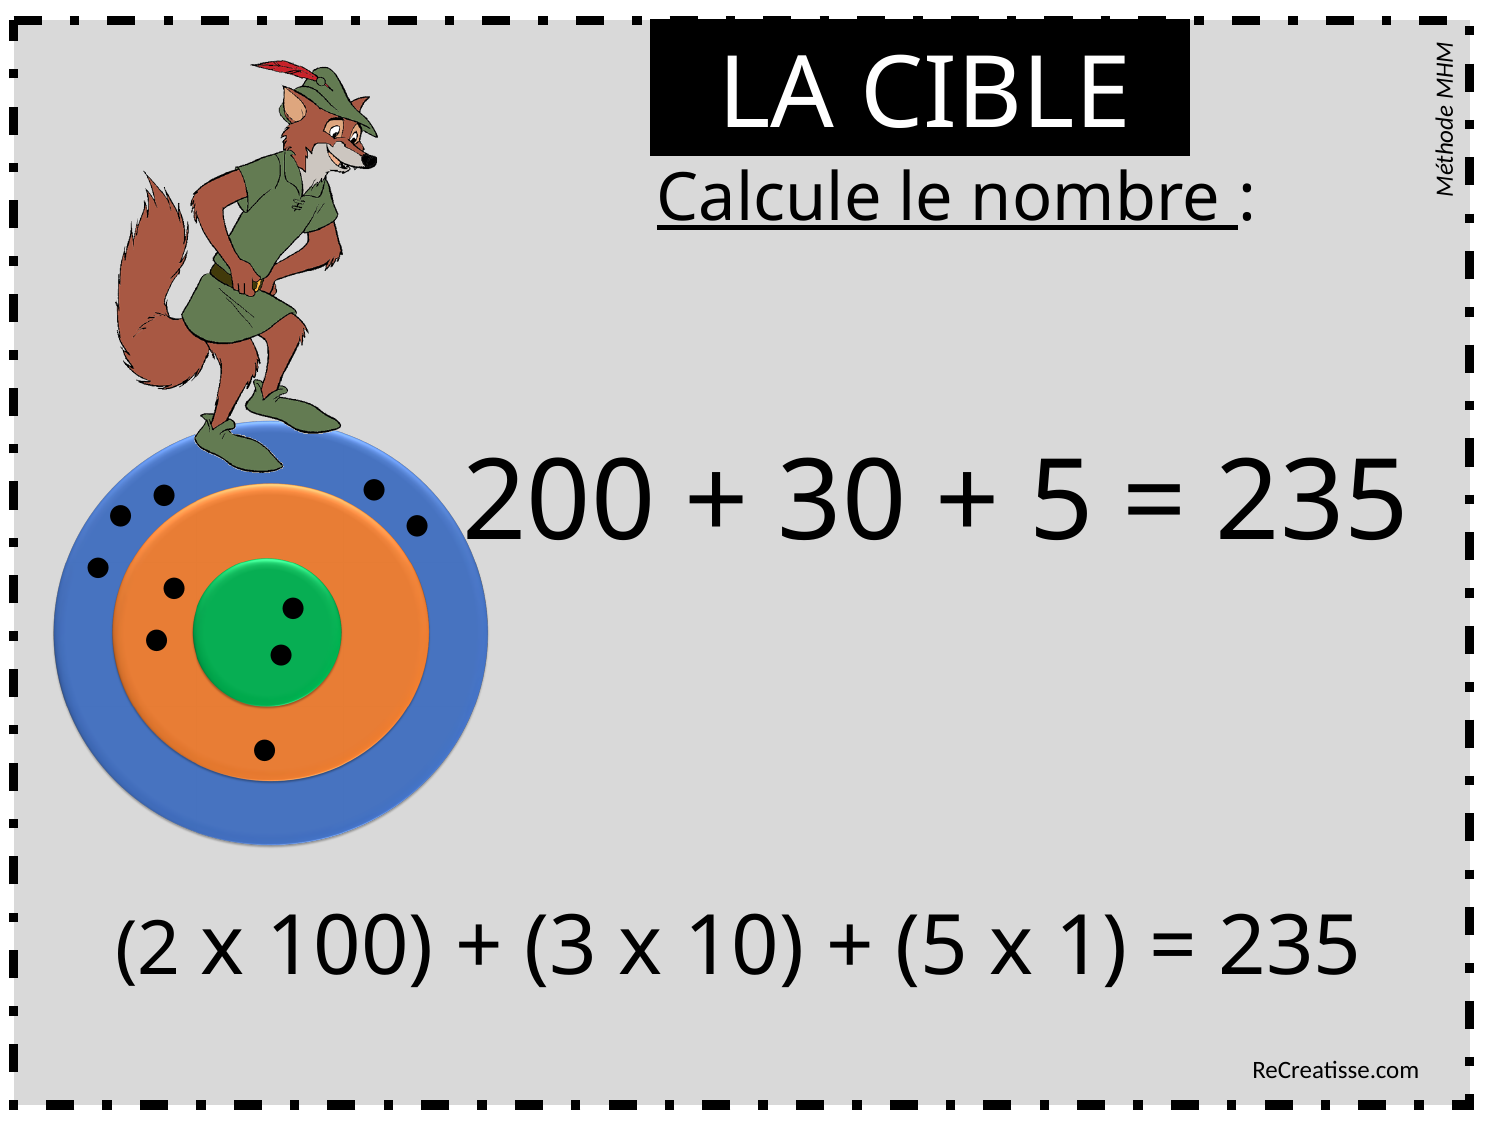

LA CIBLE
Méthode MHM
Calcule le nombre :
200 + 30 + 5 = 235
(2 x 100) + (3 x 10) + (5 x 1) = 235
ReCreatisse.com